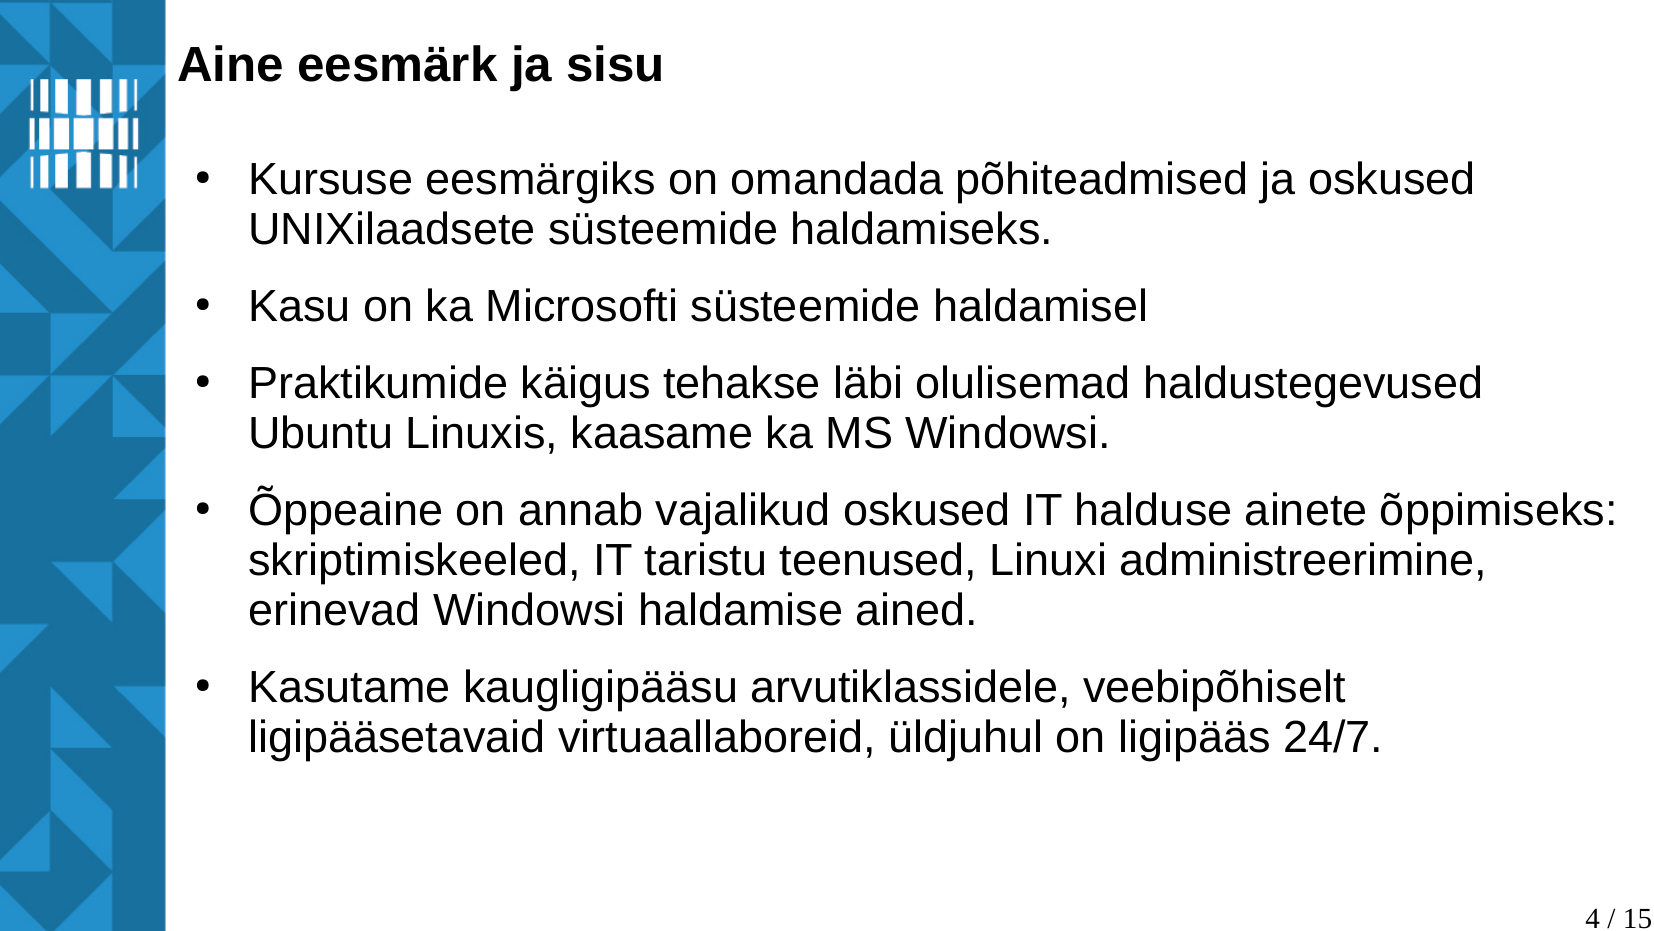

# Aine eesmärk ja sisu
Kursuse eesmärgiks on omandada põhiteadmised ja oskused UNIXilaadsete süsteemide haldamiseks.
Kasu on ka Microsofti süsteemide haldamisel
Praktikumide käigus tehakse läbi olulisemad haldustegevused Ubuntu Linuxis, kaasame ka MS Windowsi.
Õppeaine on annab vajalikud oskused IT halduse ainete õppimiseks: skriptimiskeeled, IT taristu teenused, Linuxi administreerimine, erinevad Windowsi haldamise ained.
Kasutame kaugligipääsu arvutiklassidele, veebipõhiselt ligipääsetavaid virtuaallaboreid, üldjuhul on ligipääs 24/7.
4